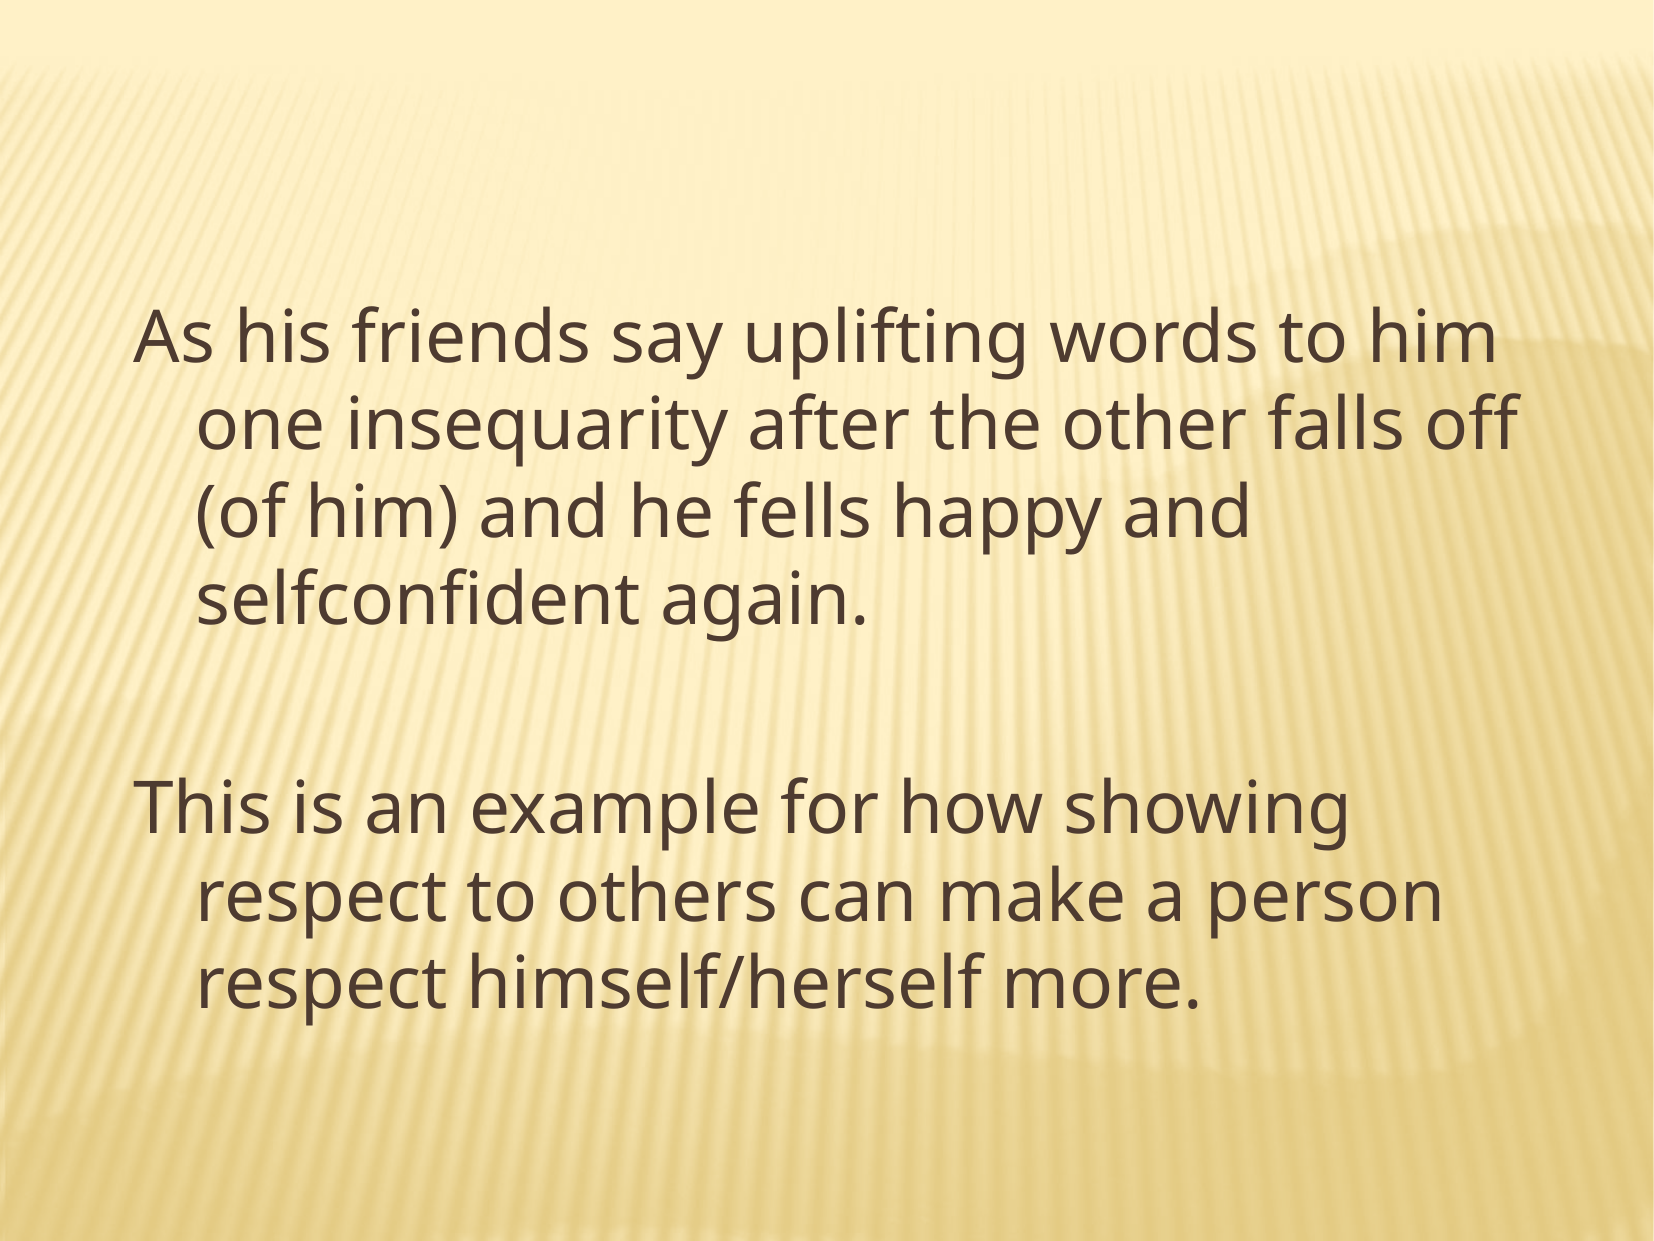

#
As his friends say uplifting words to him one insequarity after the other falls off (of him) and he fells happy and selfconfident again.
This is an example for how showing respect to others can make a person respect himself/herself more.